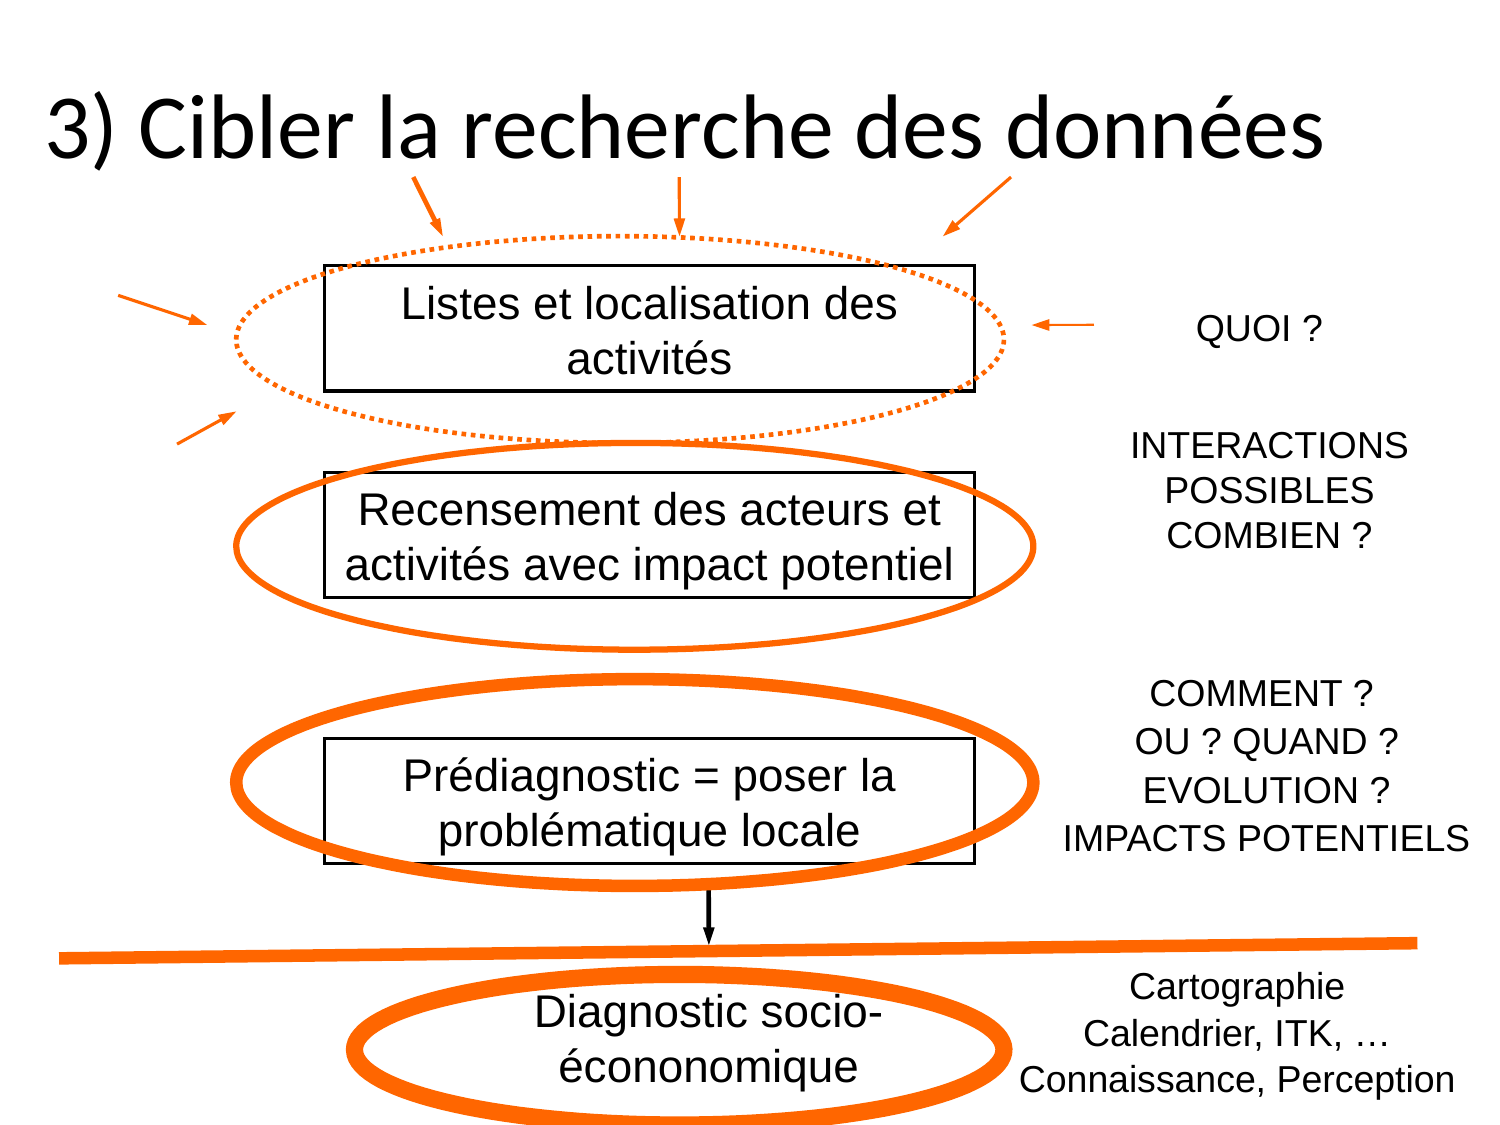

3) Cibler la recherche des données
Listes et localisation des activités
QUOI ?
INTERACTIONS POSSIBLES COMBIEN ?
Recensement des acteurs et activités avec impact potentiel
COMMENT ?
OU ? QUAND ?
EVOLUTION ?
IMPACTS POTENTIELS
Prédiagnostic = poser la problématique locale
Diagnostic socio-écononomique
Cartographie
Calendrier, ITK, …
Connaissance, Perception